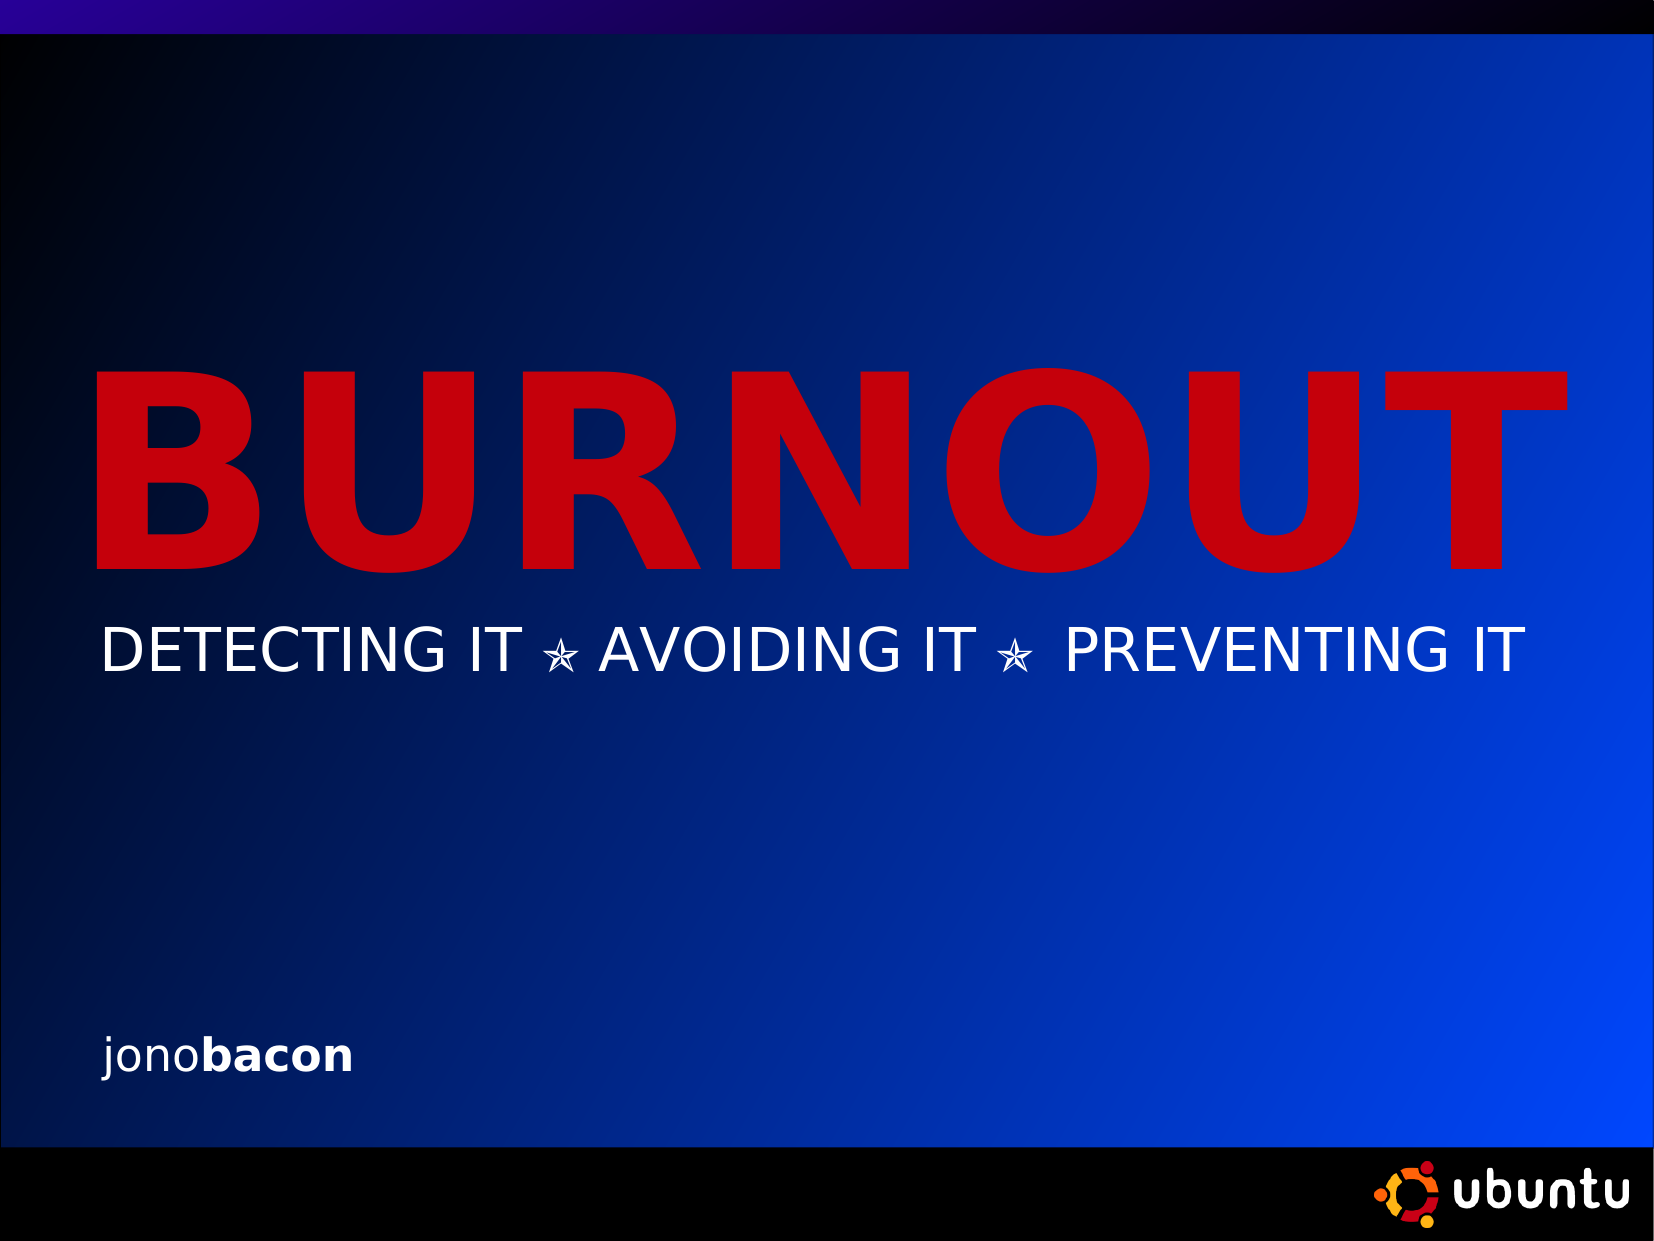

BURNOUT
DETECTING IT  AVOIDING IT  PREVENTING IT
jonobacon